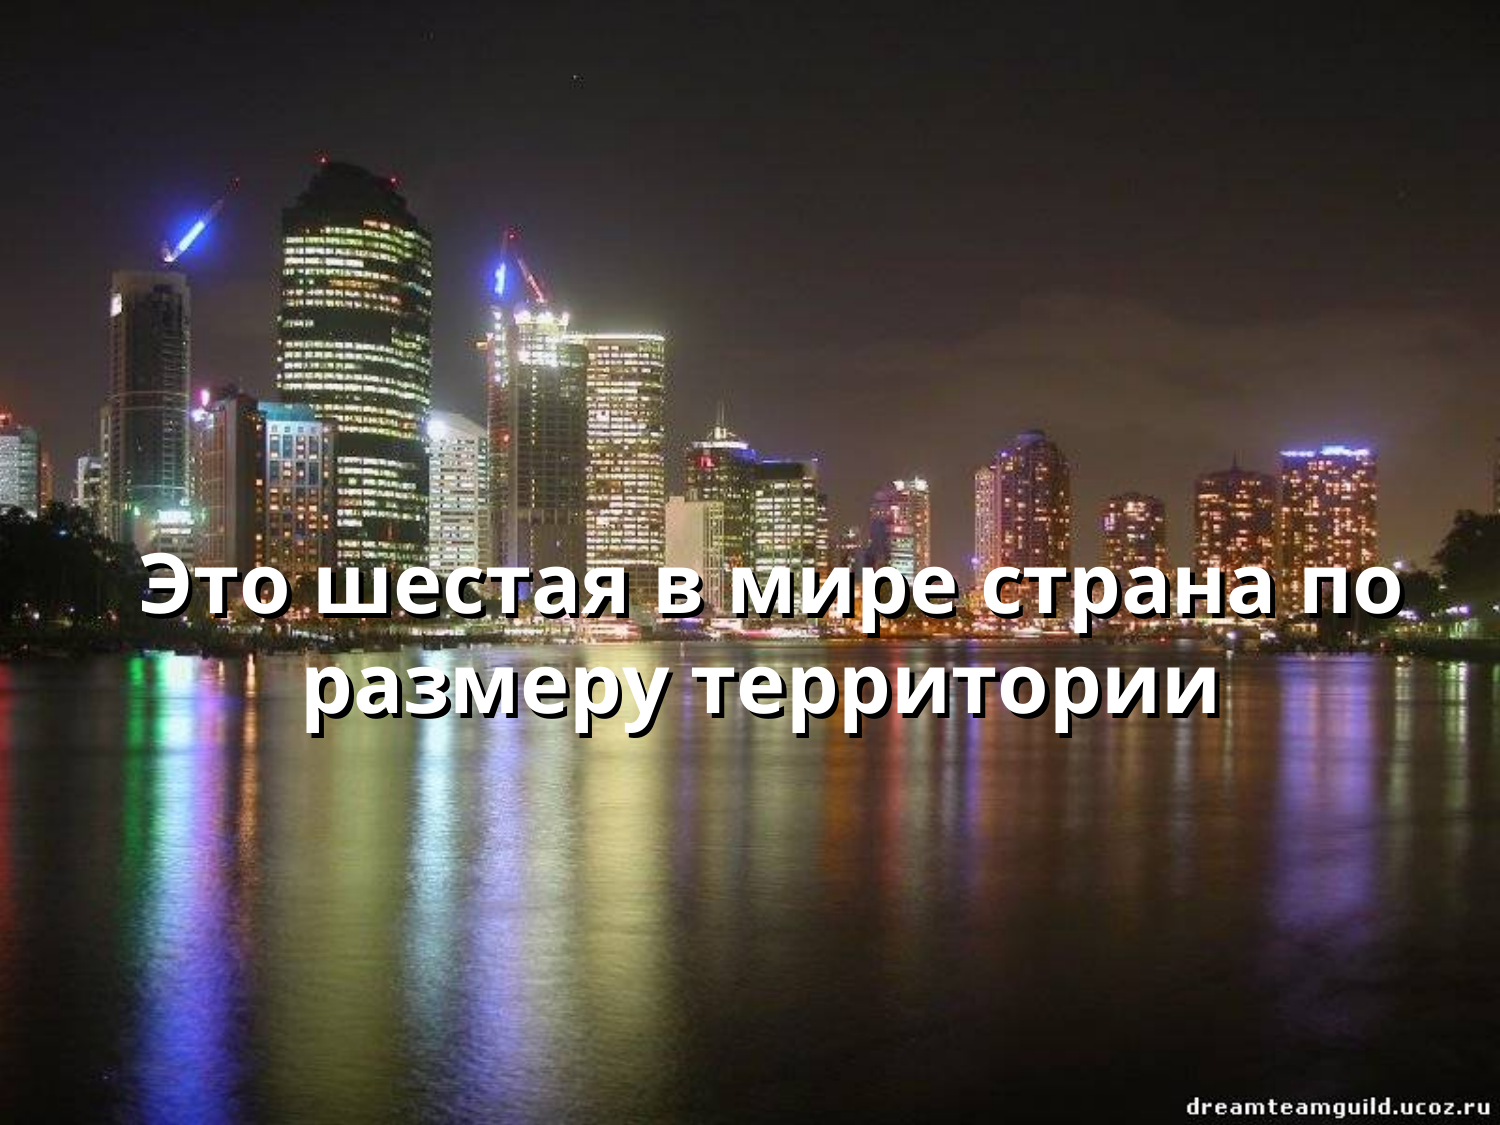

# Это шестая в мире страна по размеру территории